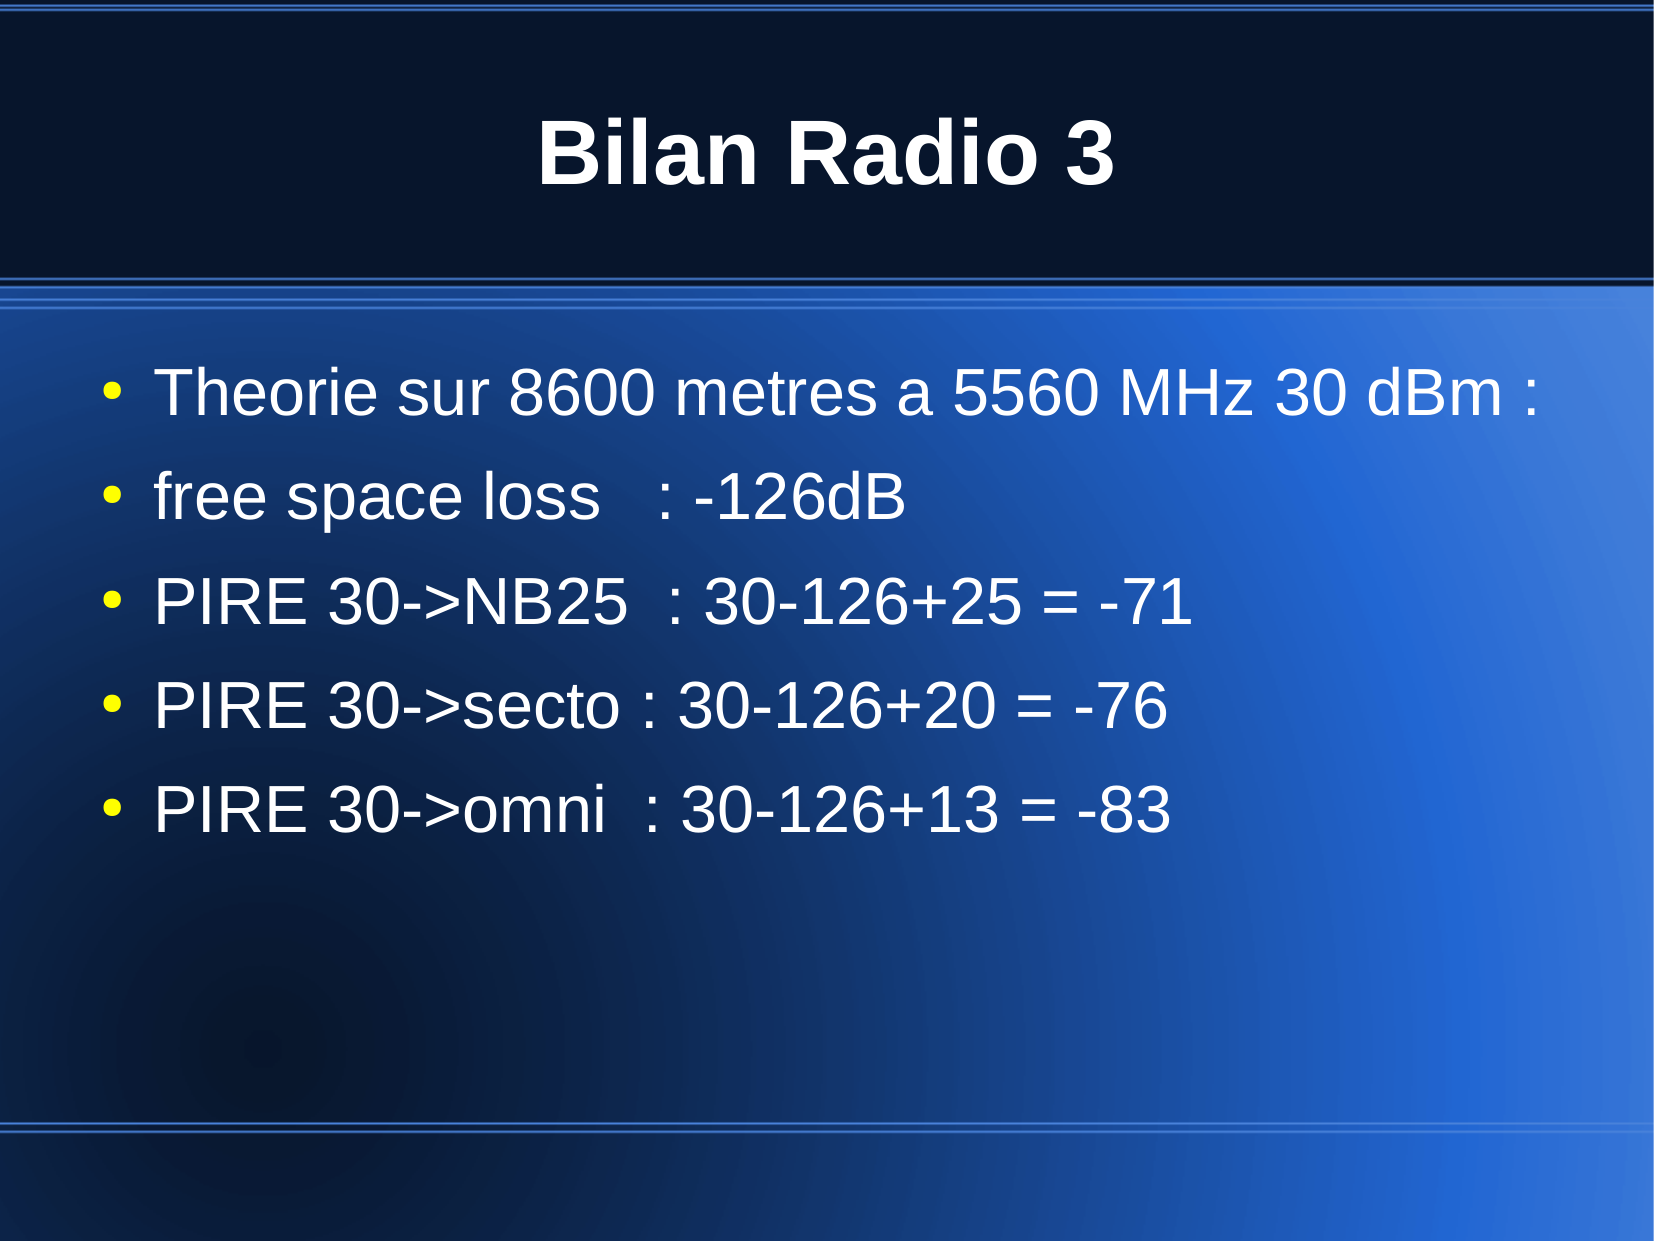

# Bilan Radio 3
Theorie sur 8600 metres a 5560 MHz 30 dBm :
free space loss : -126dB
PIRE 30->NB25 : 30-126+25 = -71
PIRE 30->secto : 30-126+20 = -76
PIRE 30->omni : 30-126+13 = -83